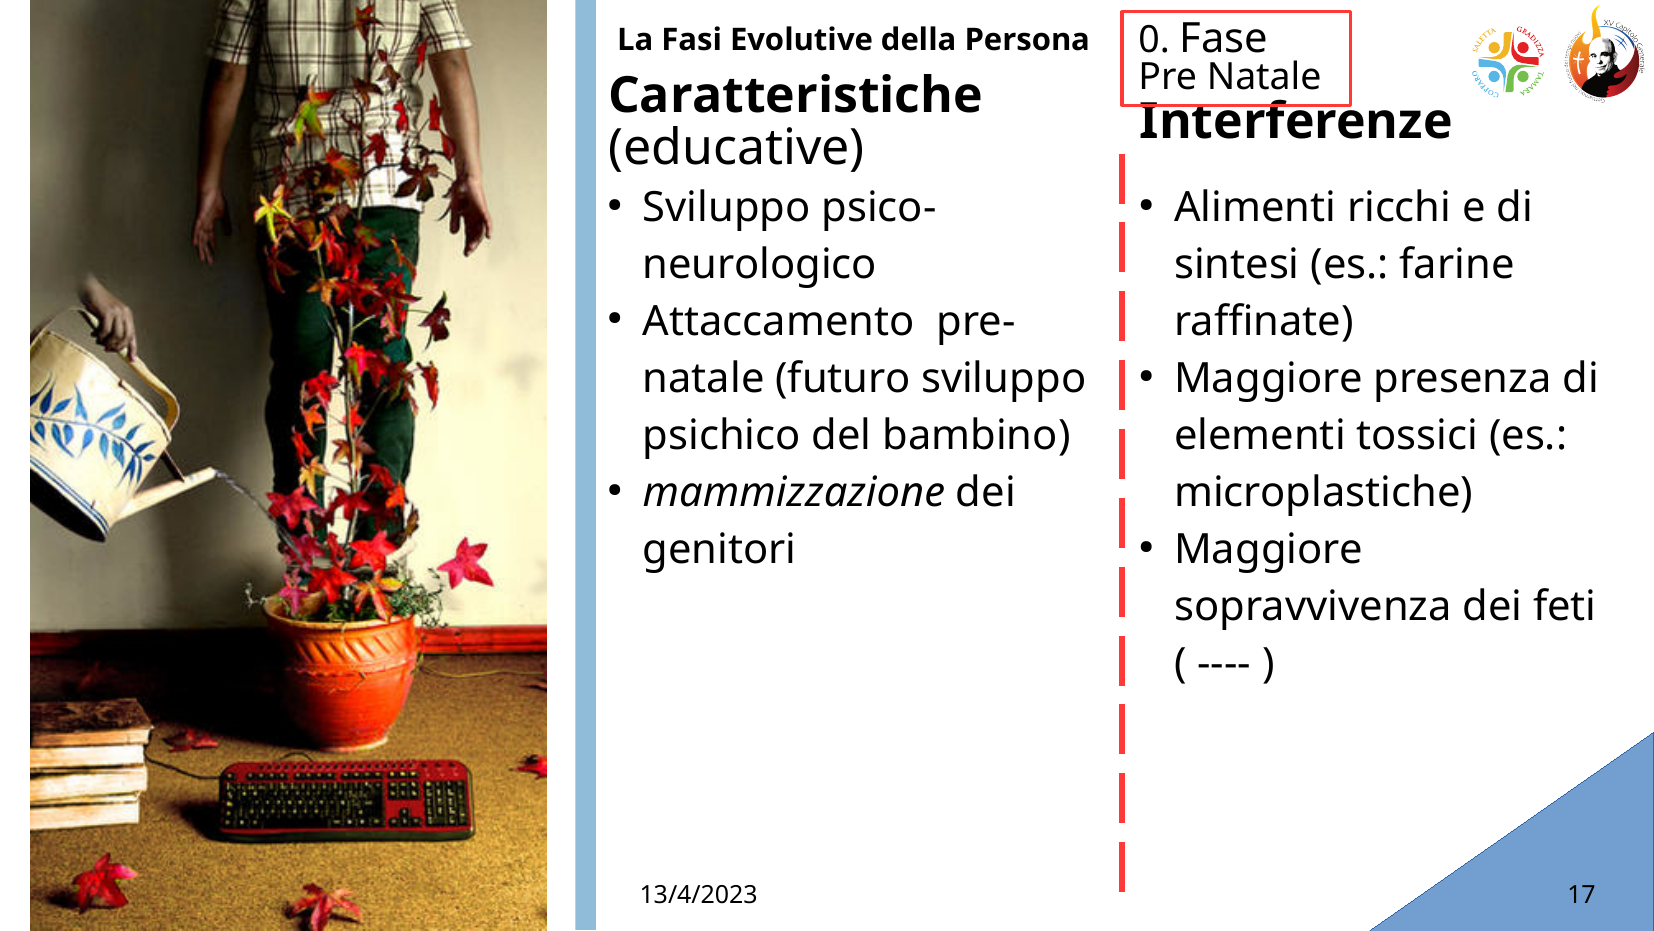

La Fasi Evolutive della Persona
0. Fase
Pre Natale
Interferenze
Caratteristiche
(educative)
# Sviluppo psico-neurologico
Attaccamento pre-natale (futuro sviluppo psichico del bambino)
mammizzazione dei genitori
Alimenti ricchi e di sintesi (es.: farine raffinate)
Maggiore presenza di elementi tossici (es.: microplastiche)
Maggiore sopravvivenza dei feti ( ---- )